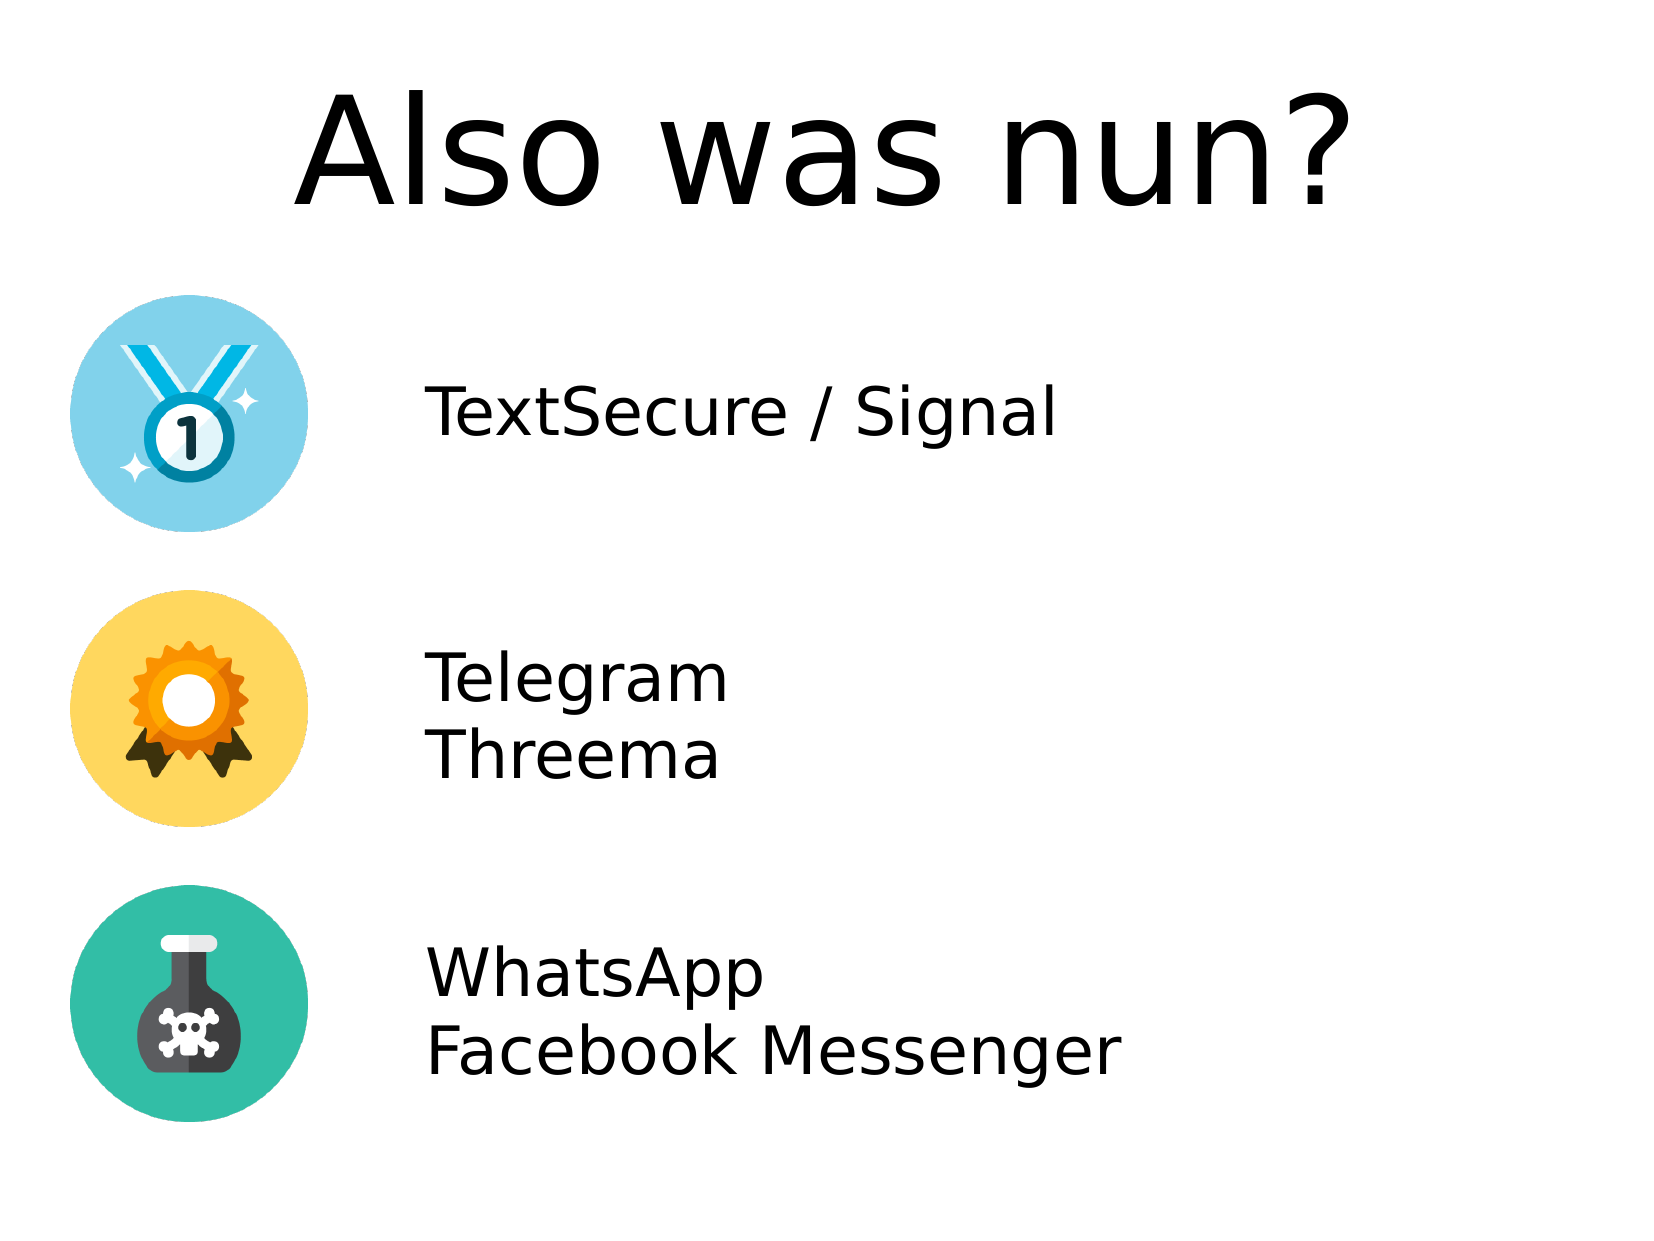

# Also was nun?
TextSecure / Signal
Telegram
Threema
WhatsApp
Facebook Messenger